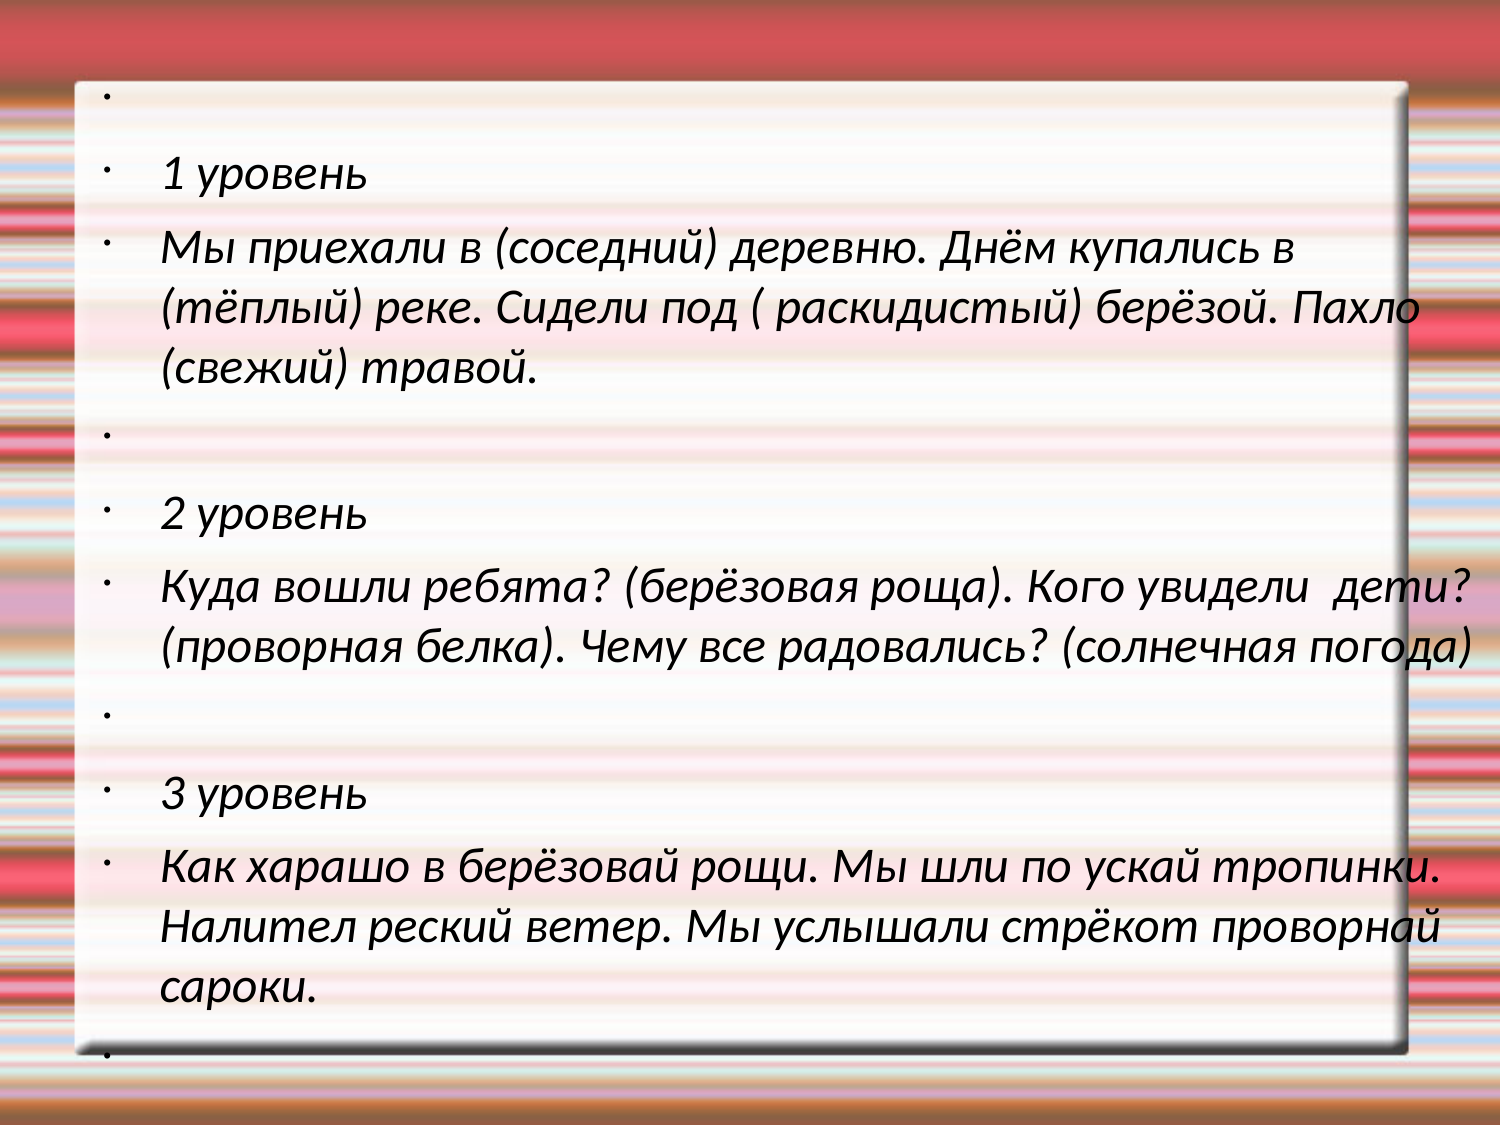

#
1 уровень
Мы приехали в (соседний) деревню. Днём купались в (тёплый) реке. Сидели под ( раскидистый) берёзой. Пахло (свежий) травой.
2 уровень
Куда вошли ребята? (берёзовая роща). Кого увидели  дети? (проворная белка). Чему все радовались? (солнечная погода)
3 уровень
Как харашо в берёзовай рощи. Мы шли по ускай тропинки. Налител реский ветер. Мы услышали стрёкот проворнай сароки.